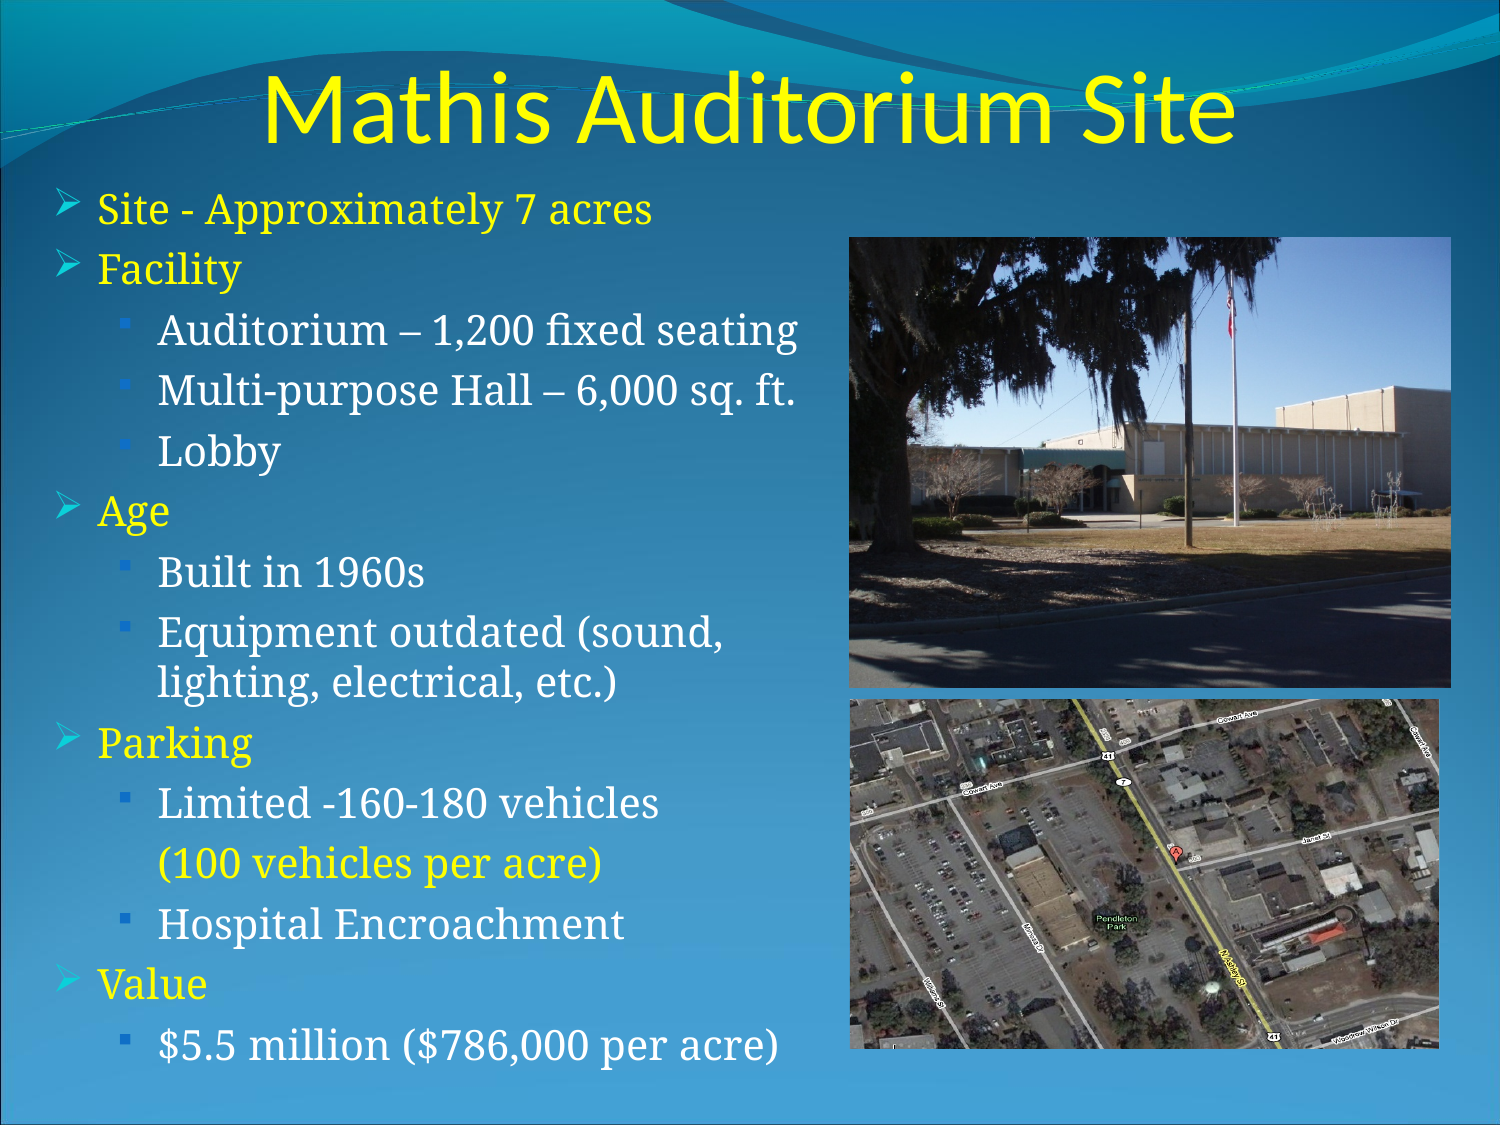

# Mathis Auditorium Site
Site - Approximately 7 acres
Facility
Auditorium – 1,200 fixed seating
Multi-purpose Hall – 6,000 sq. ft.
Lobby
Age
Built in 1960s
Equipment outdated (sound, lighting, electrical, etc.)
Parking
Limited -160-180 vehicles
	(100 vehicles per acre)
Hospital Encroachment
Value
$5.5 million ($786,000 per acre)